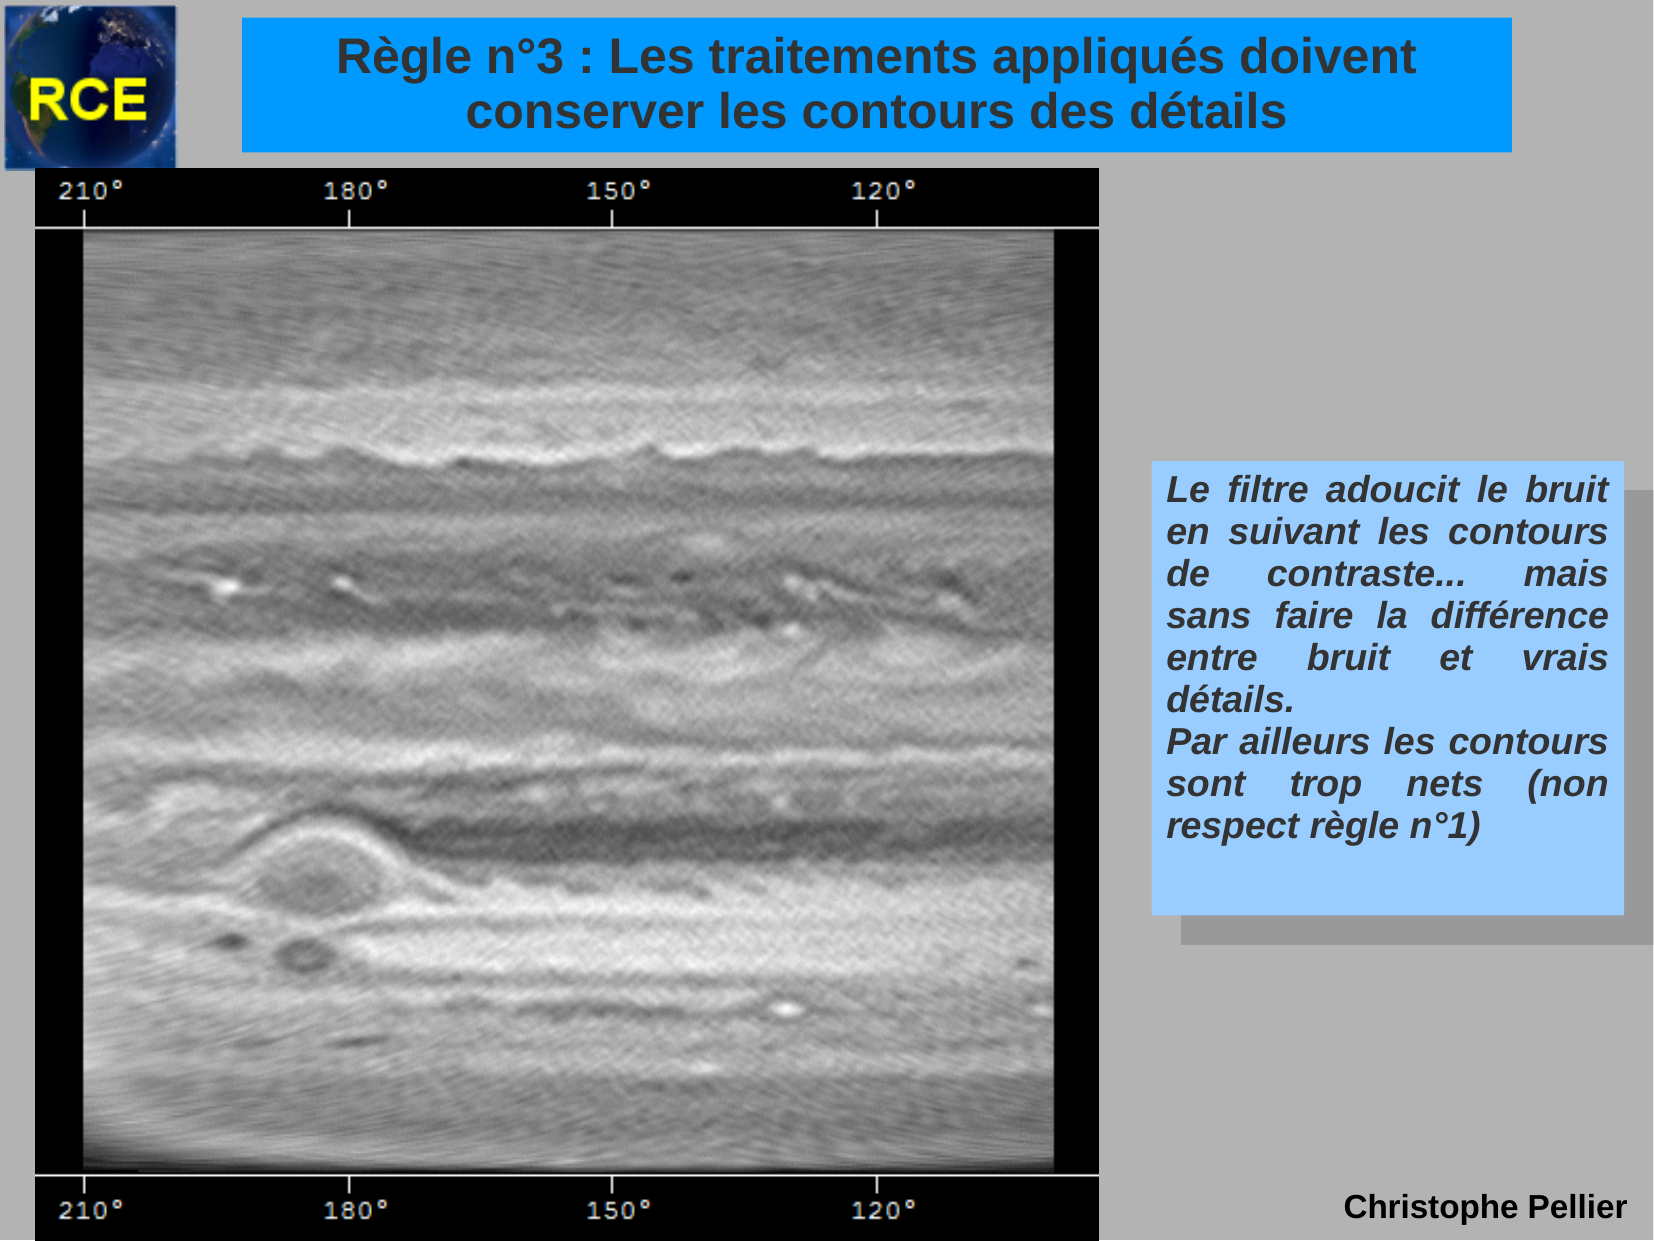

Règle n°3 : Les traitements appliqués doivent conserver les contours des détails
Le filtre adoucit le bruit en suivant les contours de contraste... mais sans faire la différence entre bruit et vrais détails.
Par ailleurs les contours sont trop nets (non respect règle n°1)
Christophe Pellier